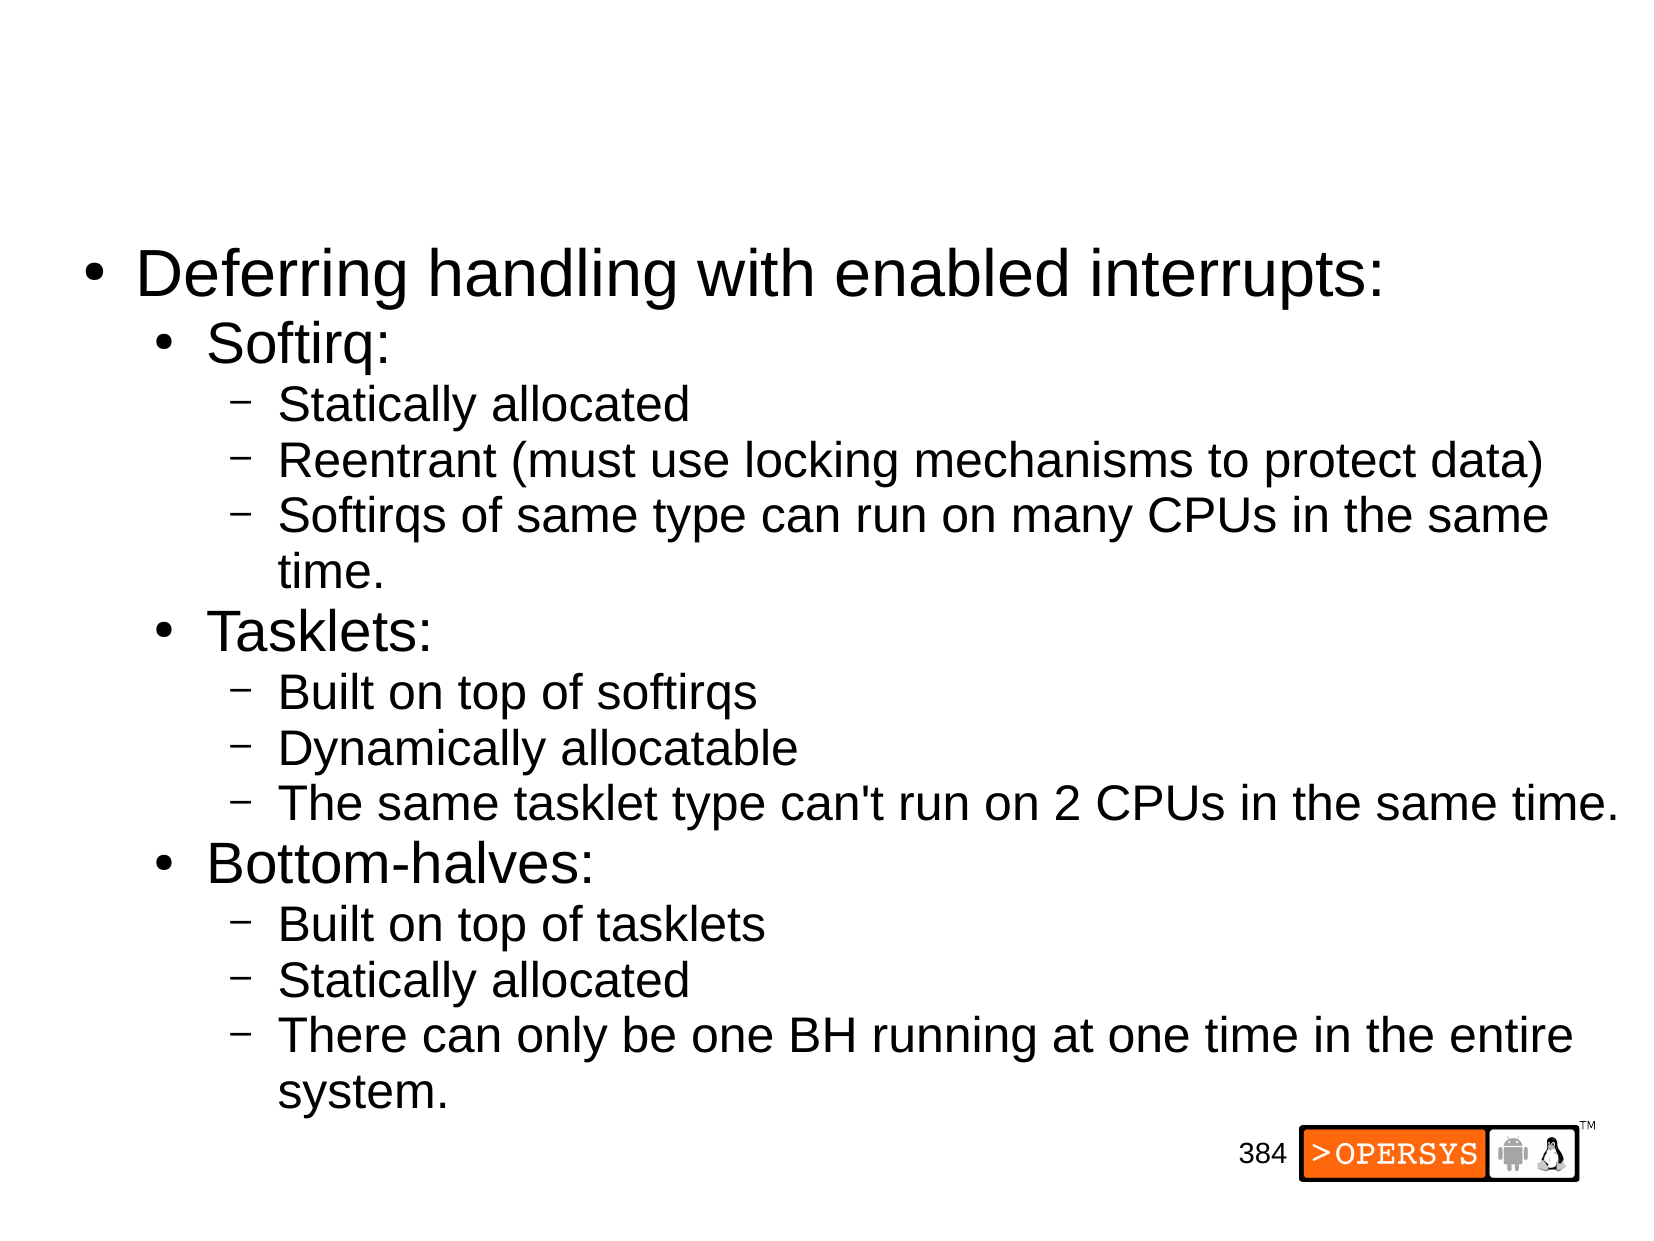

# Deferring handling with enabled interrupts:
Softirq:
Statically allocated
Reentrant (must use locking mechanisms to protect data)
Softirqs of same type can run on many CPUs in the same time.
Tasklets:
Built on top of softirqs
Dynamically allocatable
The same tasklet type can't run on 2 CPUs in the same time.
Bottom-halves:
Built on top of tasklets
Statically allocated
There can only be one BH running at one time in the entire system.